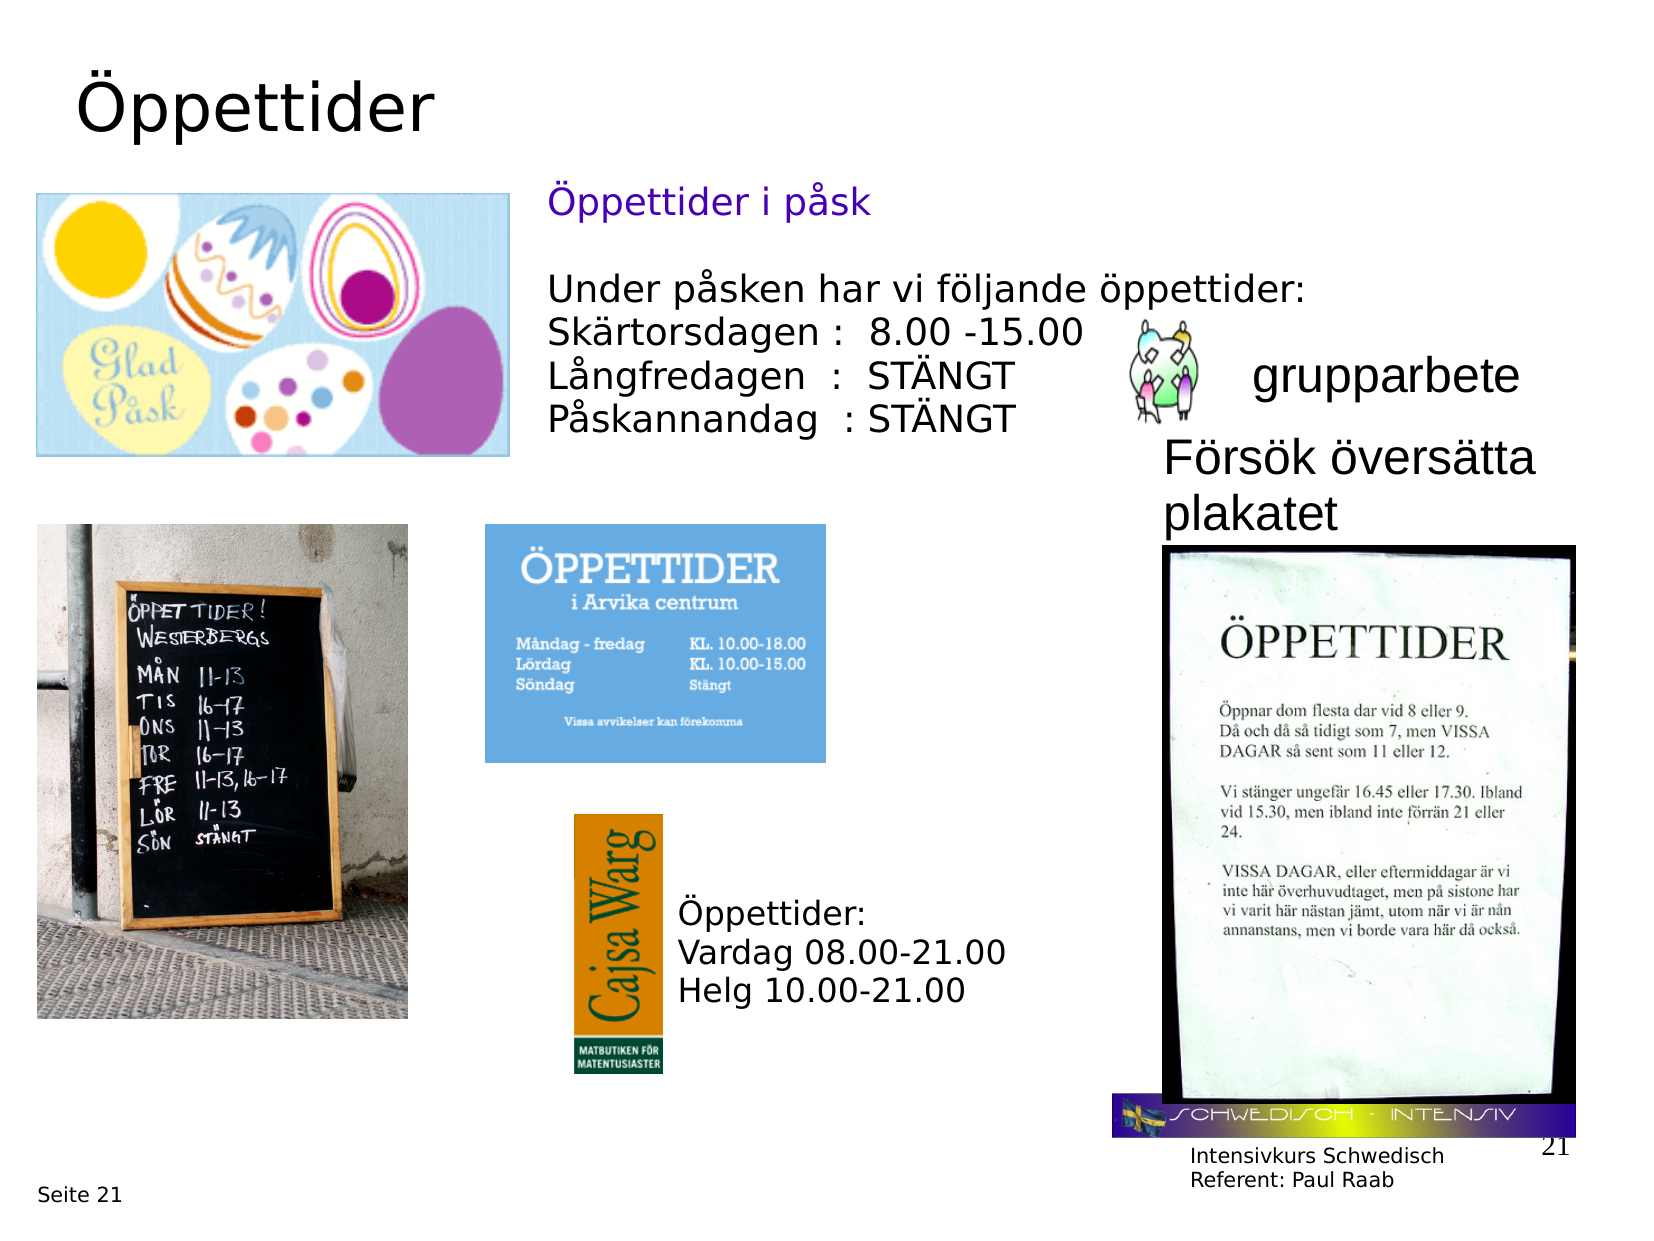

Öppettider
Öppettider i påsk
Under påsken har vi följande öppettider:
Skärtorsdagen : 8.00 -15.00
Långfredagen : STÄNGT
Påskannandag : STÄNGT
grupparbete
Försök översätta plakatet
Öppettider:
Vardag 08.00-21.00
Helg 10.00-21.00